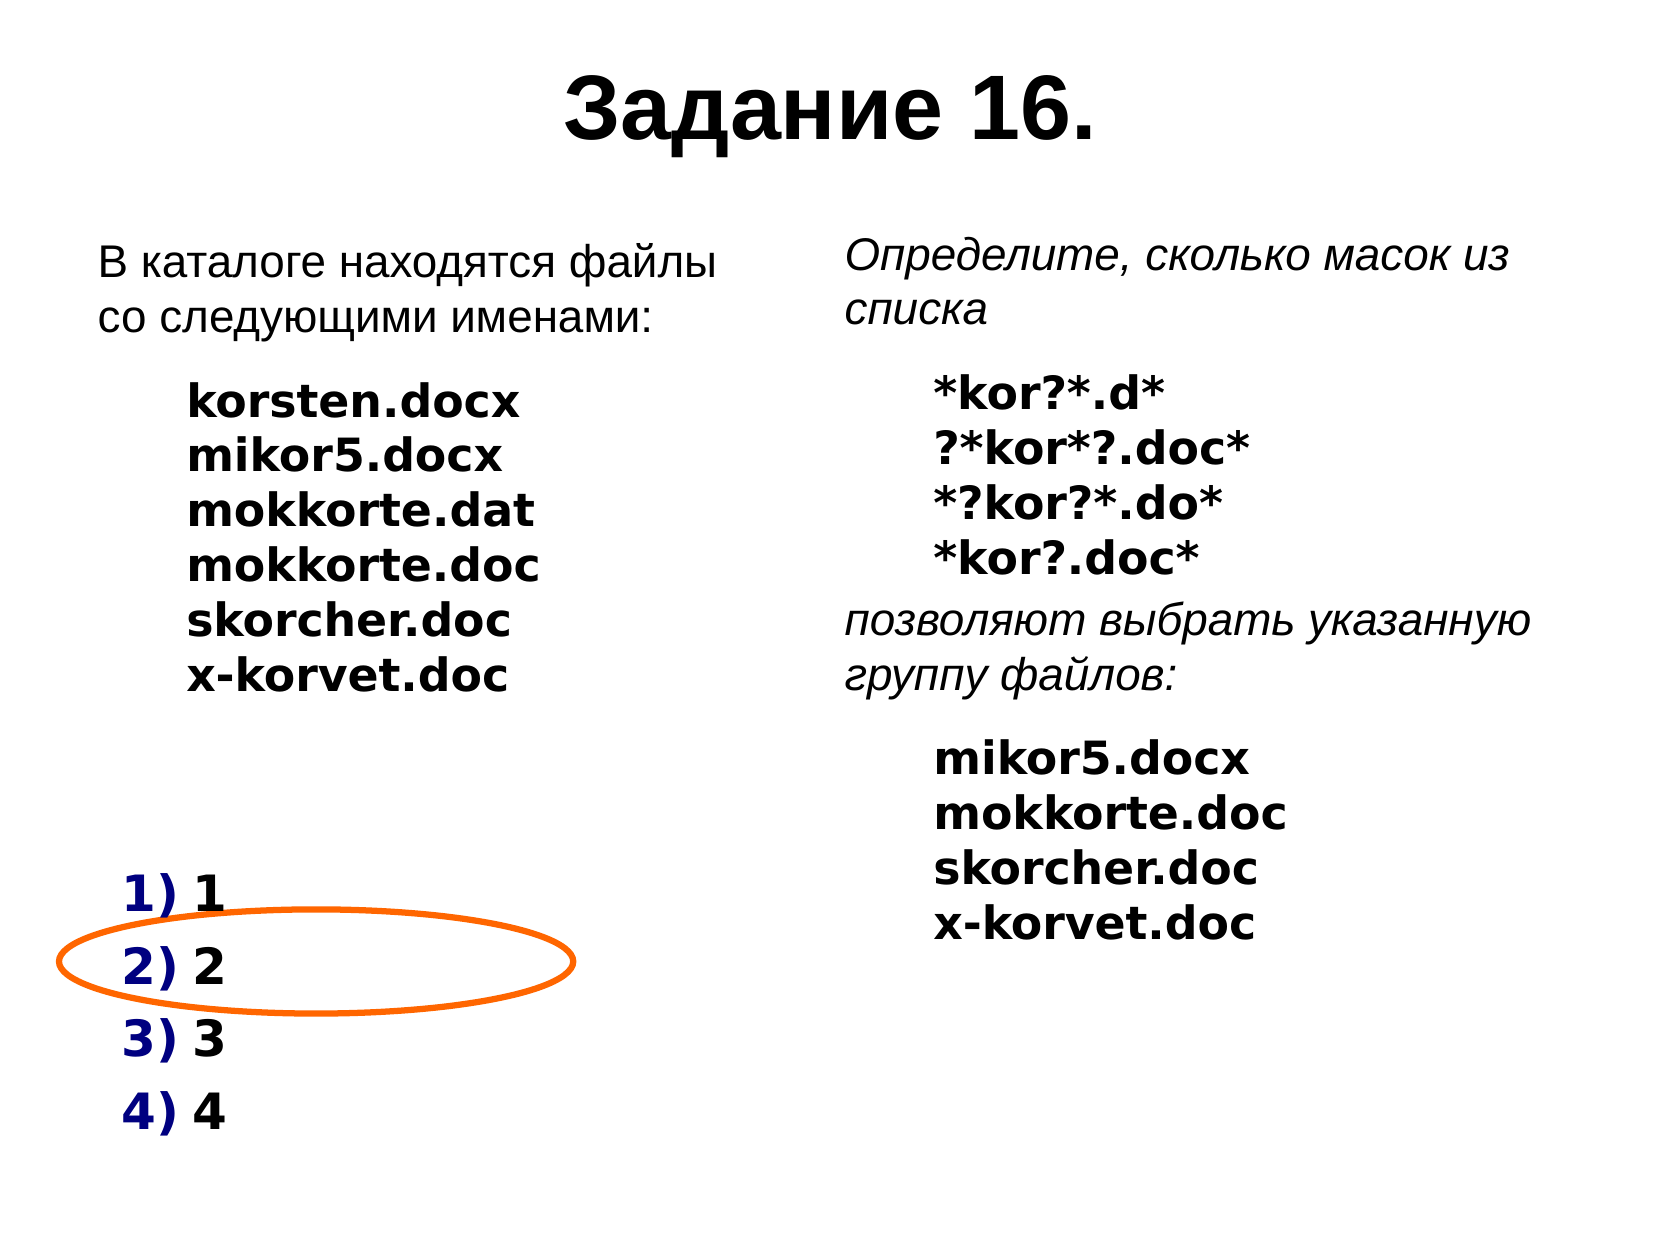

# Задание 16.
В каталоге находятся файлы со следующими именами:
korsten.docx
mikor5.docx
mokkorte.dat
mokkorte.doc
skorcher.doc
x-korvet.doc
Определите, сколько масок из списка
*kor?*.d*
?*kor*?.doc*
*?kor?*.do*
*kor?.doc*
позволяют выбрать указанную группу файлов:
mikor5.docx
mokkorte.doc
skorcher.doc
x-korvet.doc
1
2
3
4